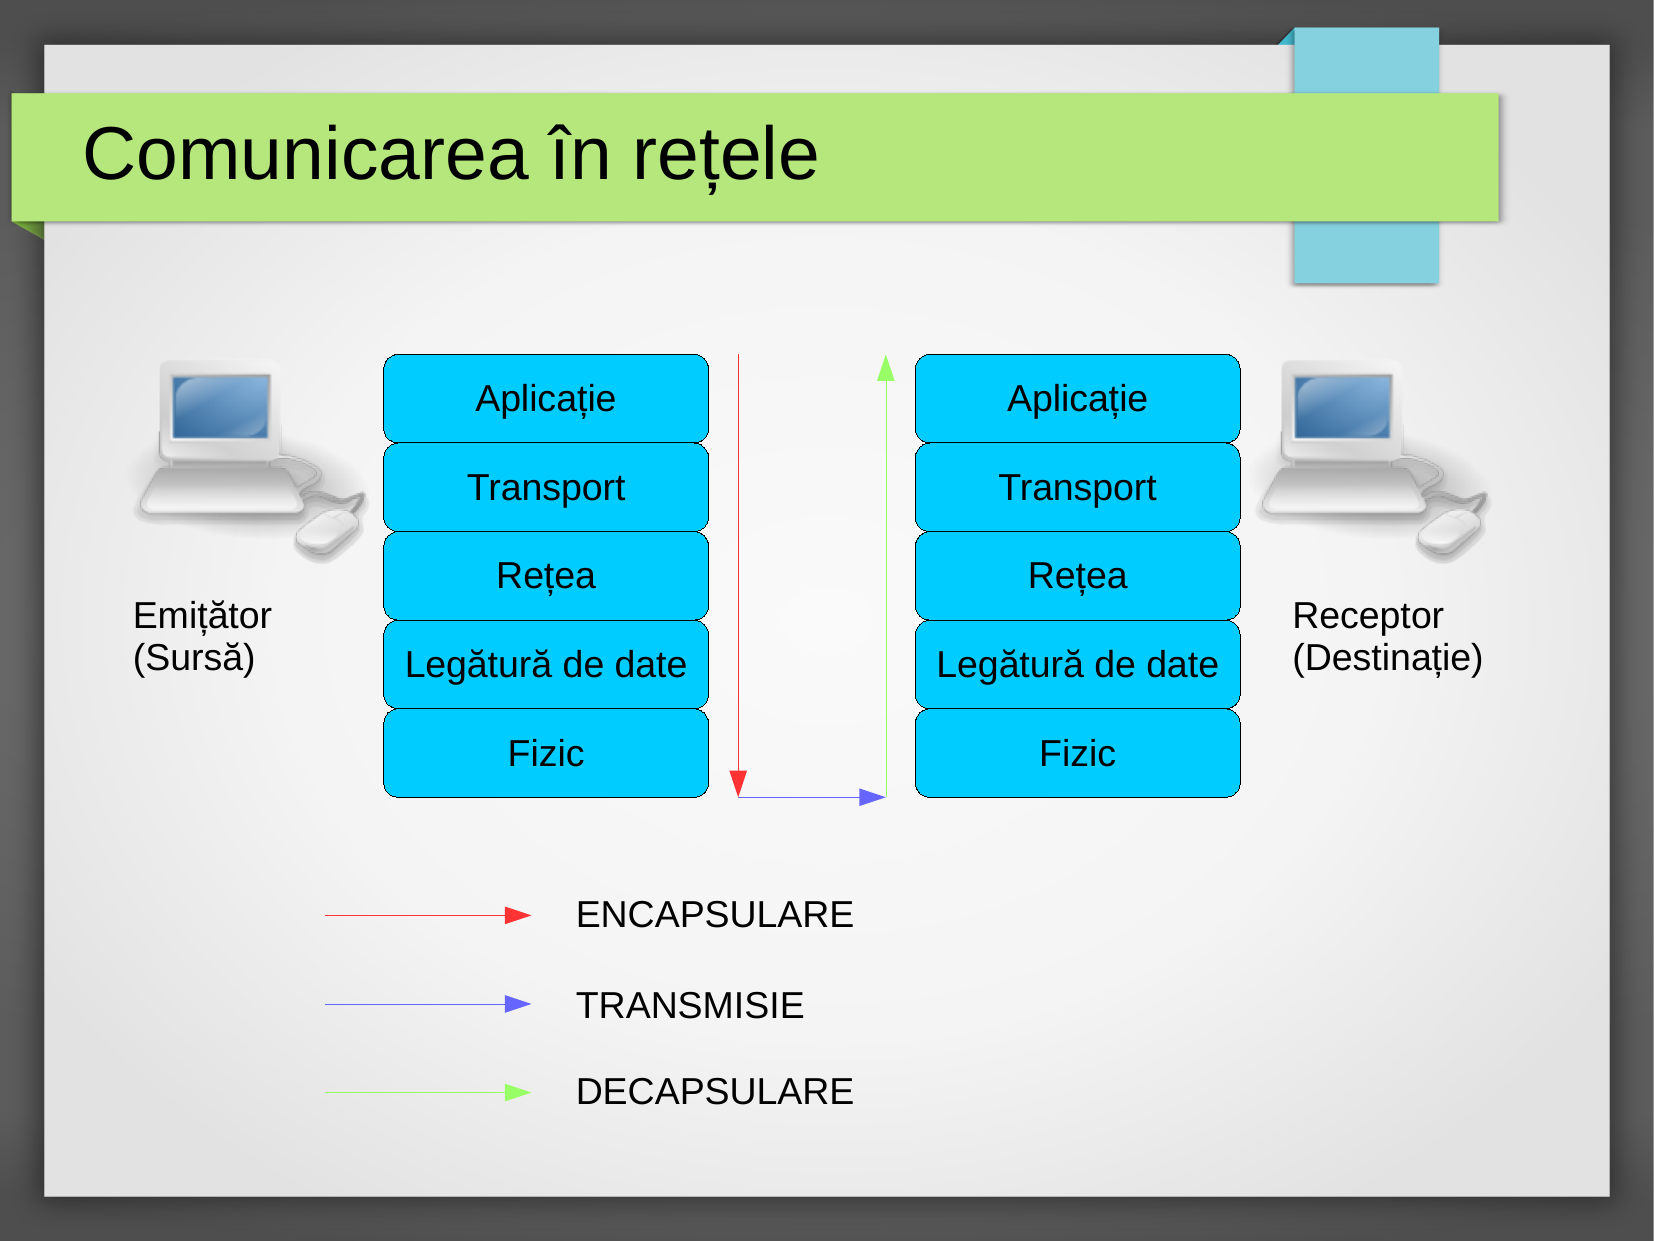

# Comunicarea în rețele
Aplicație
Aplicație
Transport
Transport
Rețea
Rețea
Emițător
(Sursă)
Receptor
(Destinație)
Legătură de date
Legătură de date
Fizic
Fizic
ENCAPSULARE
TRANSMISIE
DECAPSULARE